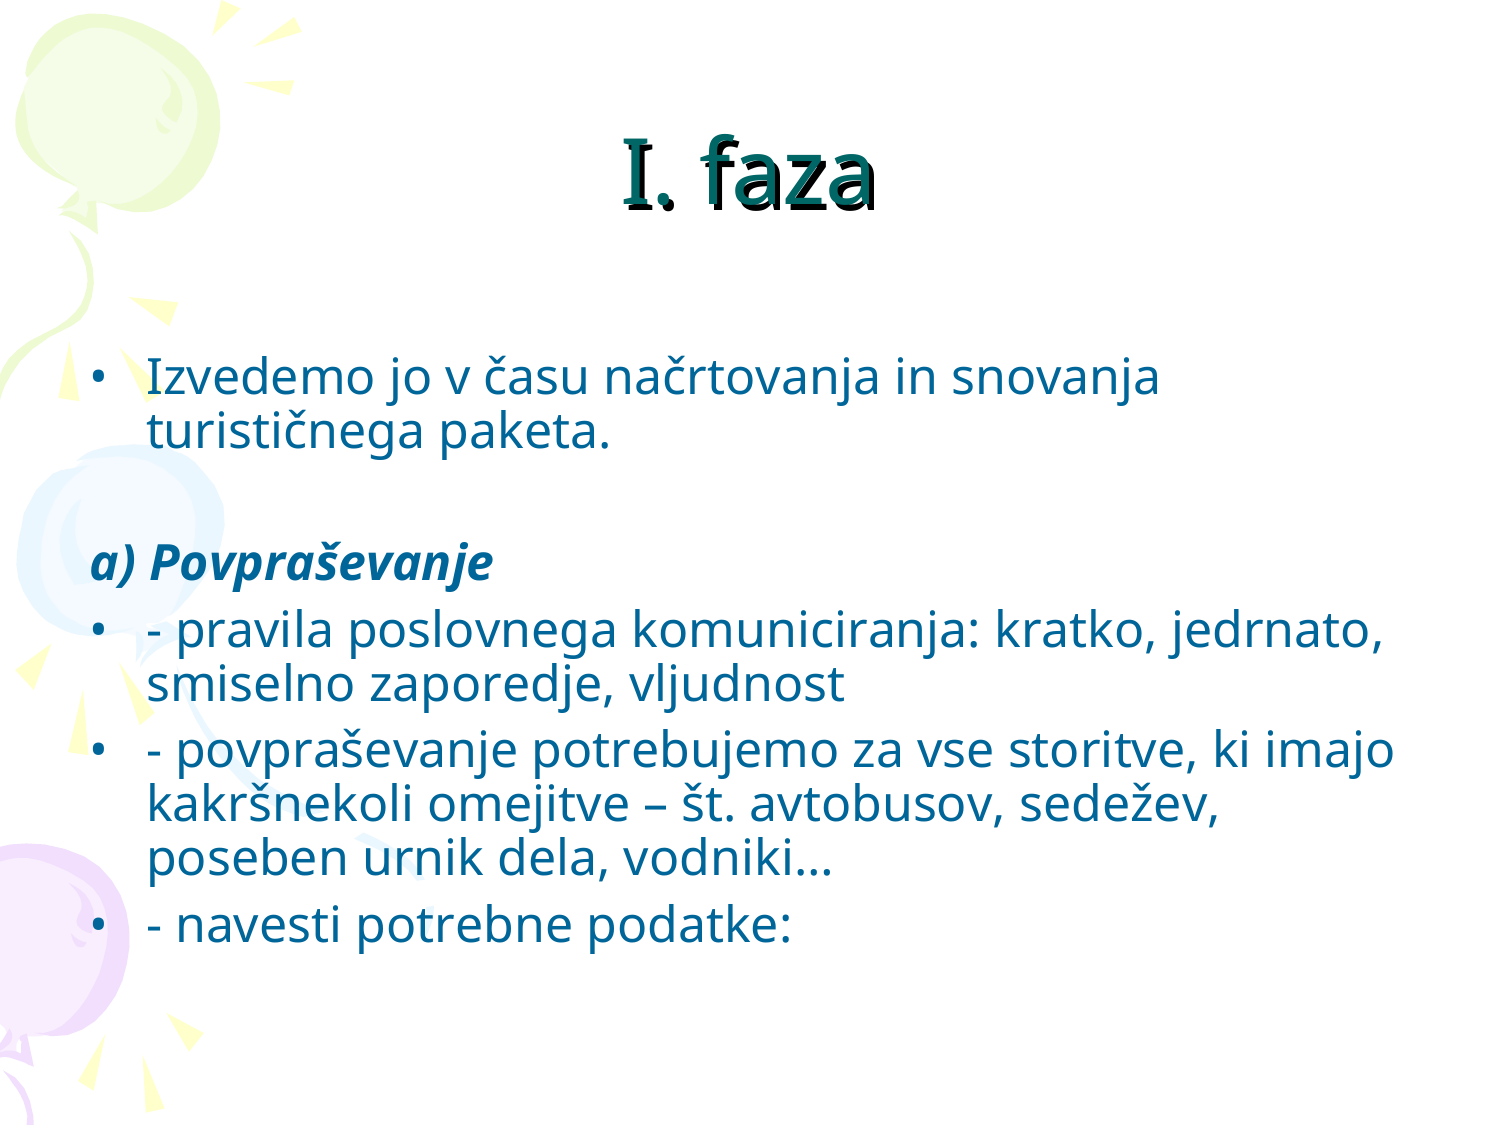

# I. faza
Izvedemo jo v času načrtovanja in snovanja turističnega paketa.
a) Povpraševanje
- pravila poslovnega komuniciranja: kratko, jedrnato, smiselno zaporedje, vljudnost
- povpraševanje potrebujemo za vse storitve, ki imajo kakršnekoli omejitve – št. avtobusov, sedežev, poseben urnik dela, vodniki…
- navesti potrebne podatke: